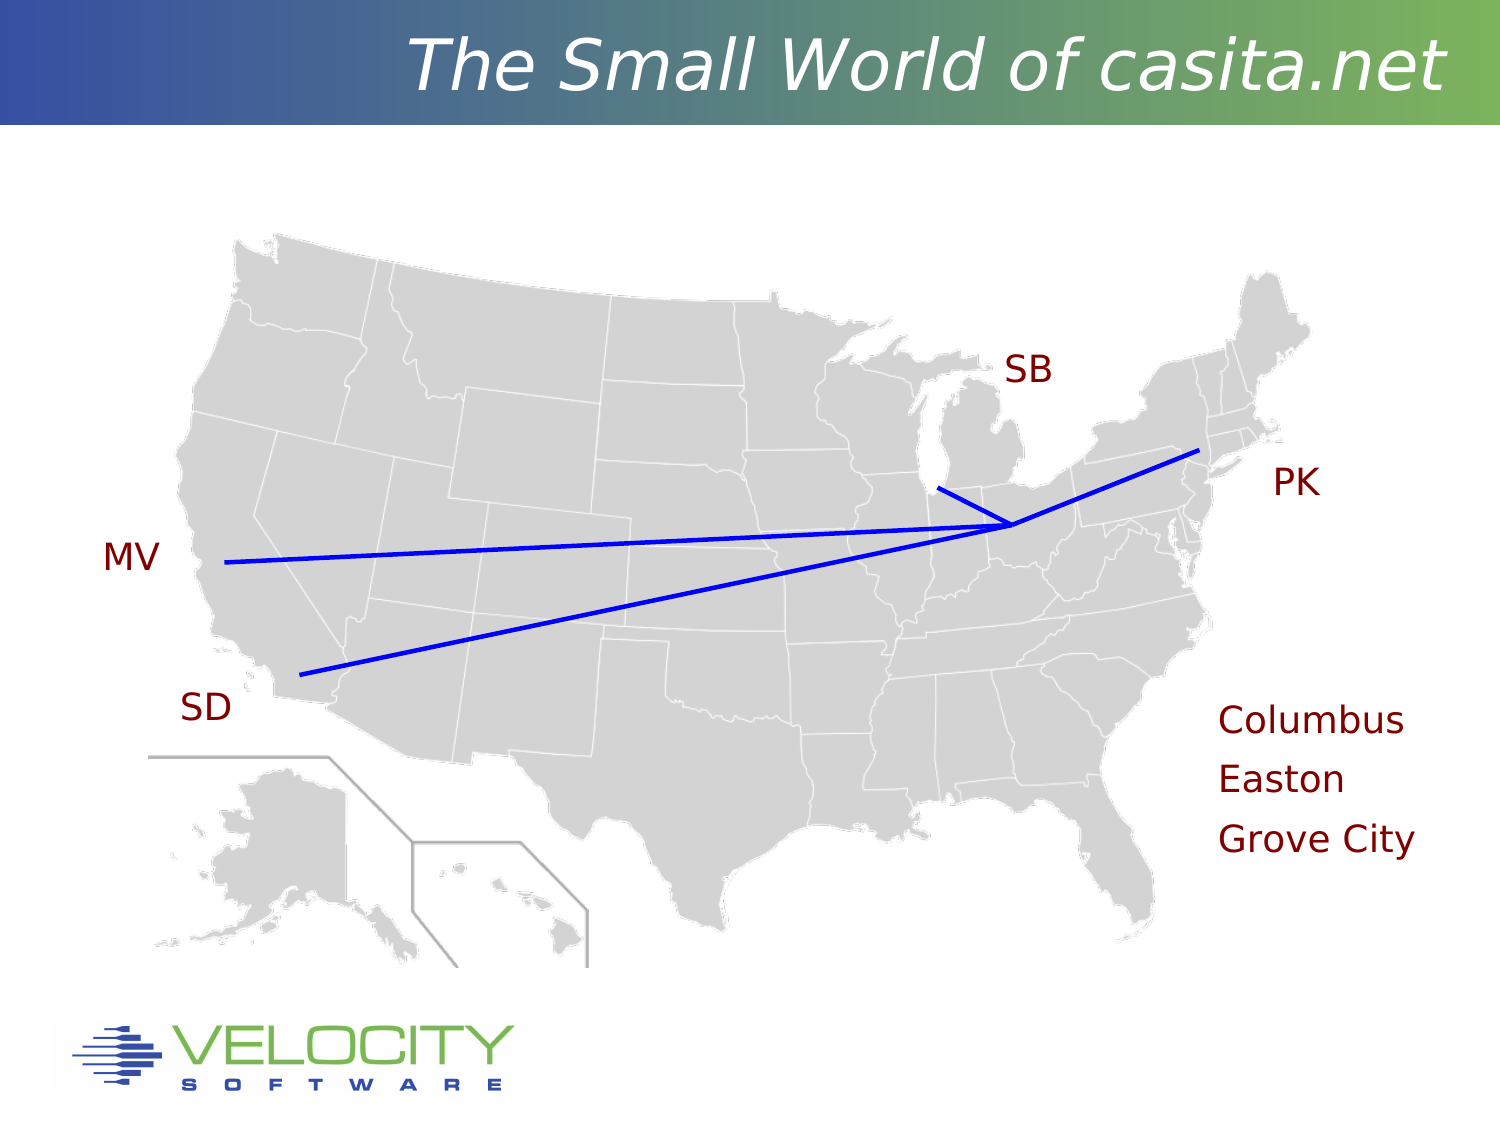

# The Small World of casita.net
SB
PK
MV
SD
Columbus
Easton
Grove City